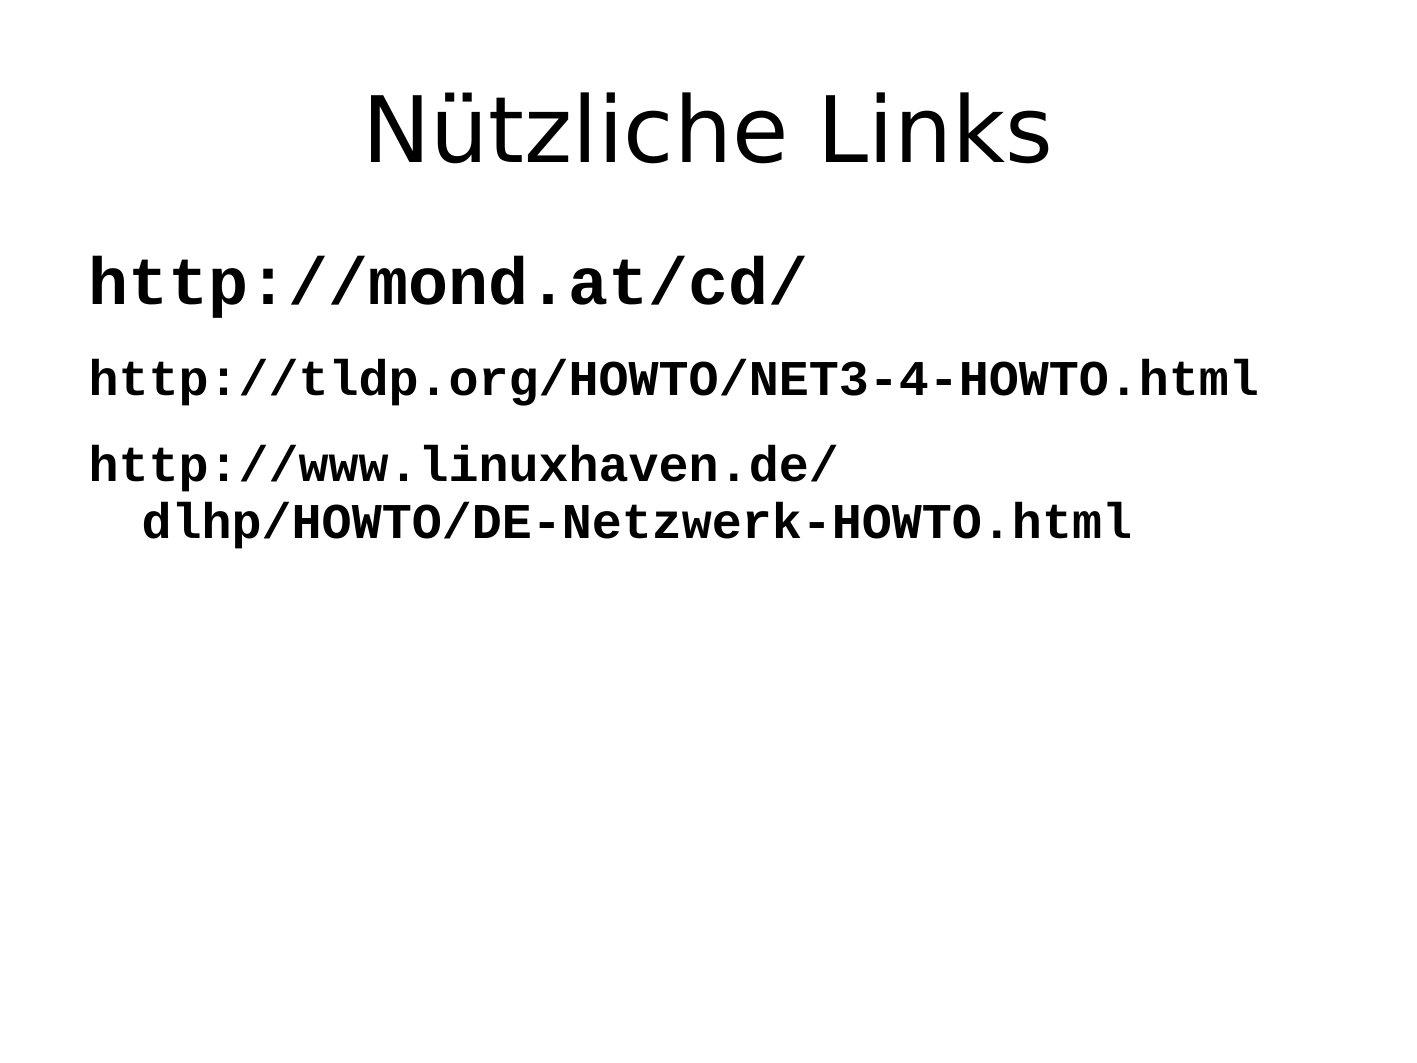

# Nützliche Links
http://mond.at/cd/
http://tldp.org/HOWTO/NET3-4-HOWTO.html
http://www.linuxhaven.de/
dlhp/HOWTO/DE-Netzwerk-HOWTO.html